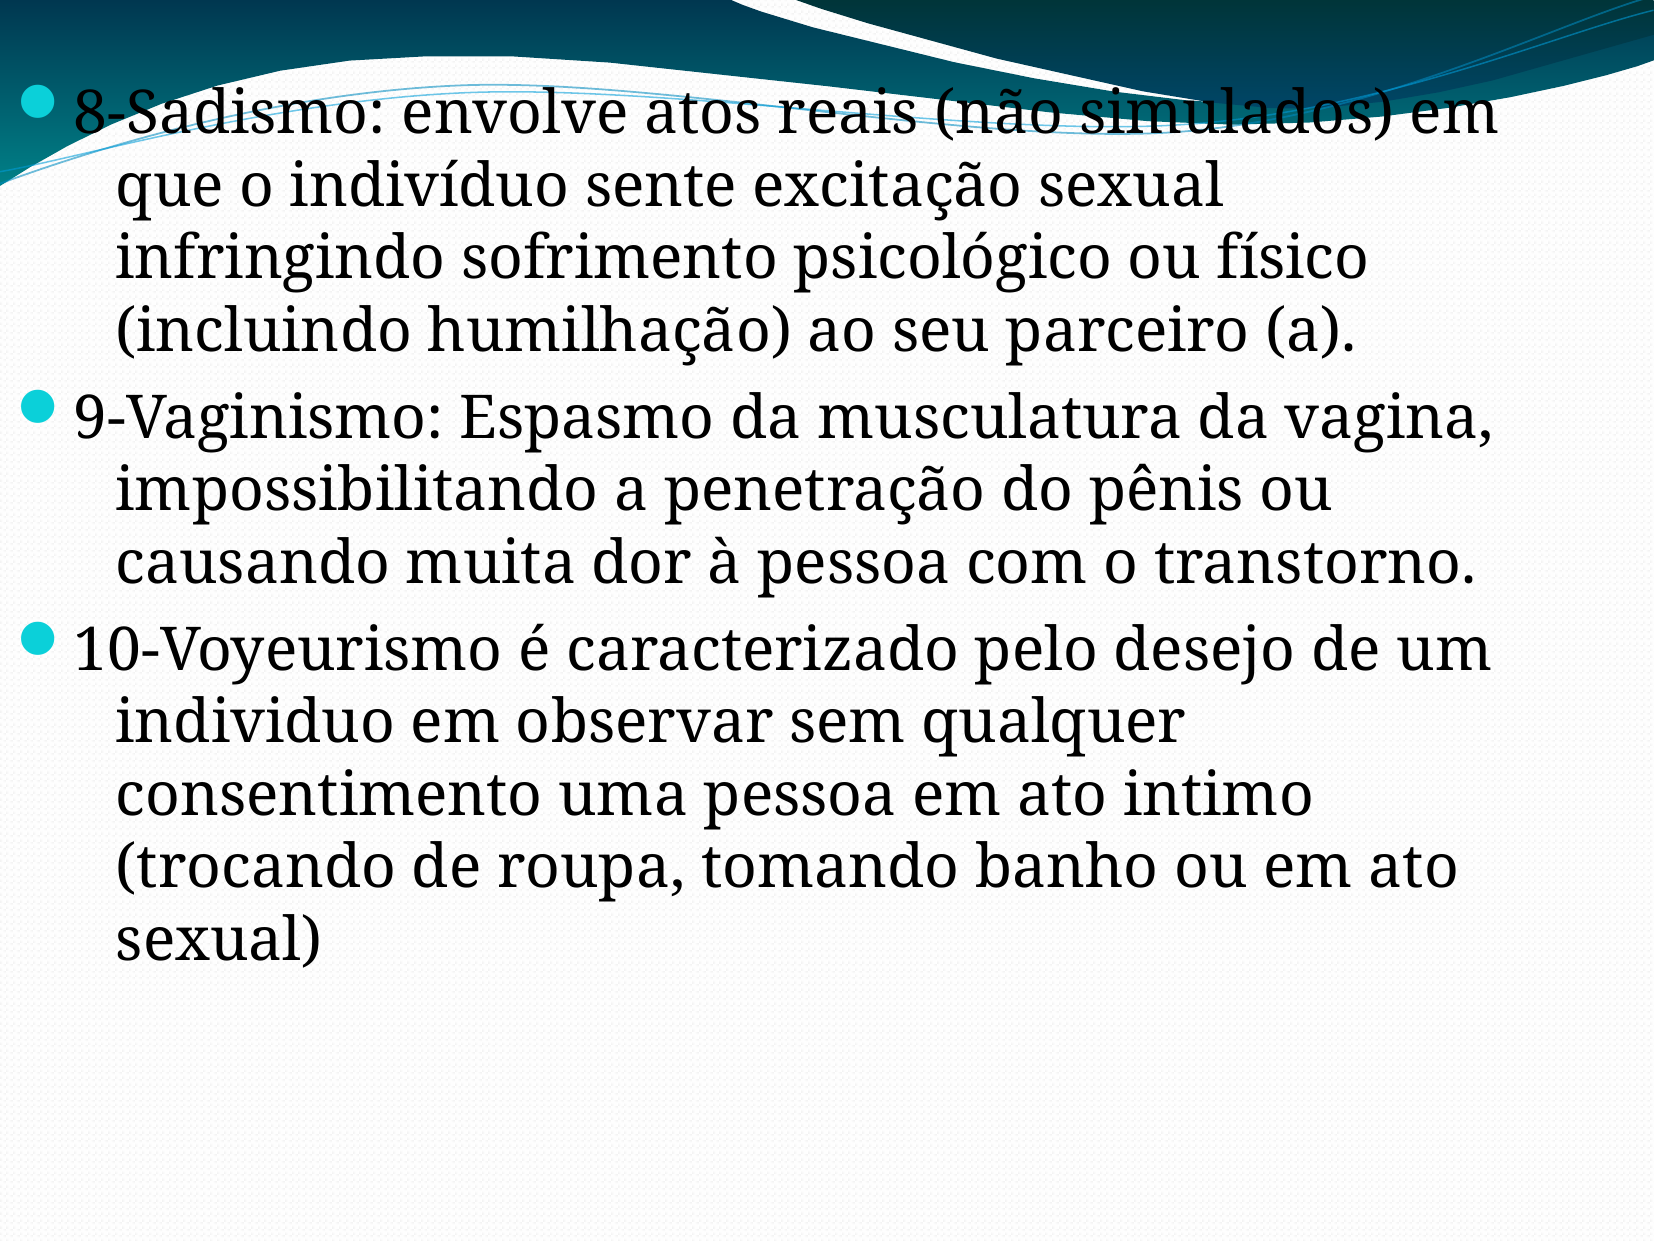

# 8-Sadismo: envolve atos reais (não simulados) em que o indivíduo sente excitação sexual infringindo sofrimento psicológico ou físico (incluindo humilhação) ao seu parceiro (a).
9-Vaginismo: Espasmo da musculatura da vagina, impossibilitando a penetração do pênis ou causando muita dor à pessoa com o transtorno.
10-Voyeurismo é caracterizado pelo desejo de um individuo em observar sem qualquer consentimento uma pessoa em ato intimo (trocando de roupa, tomando banho ou em ato sexual)